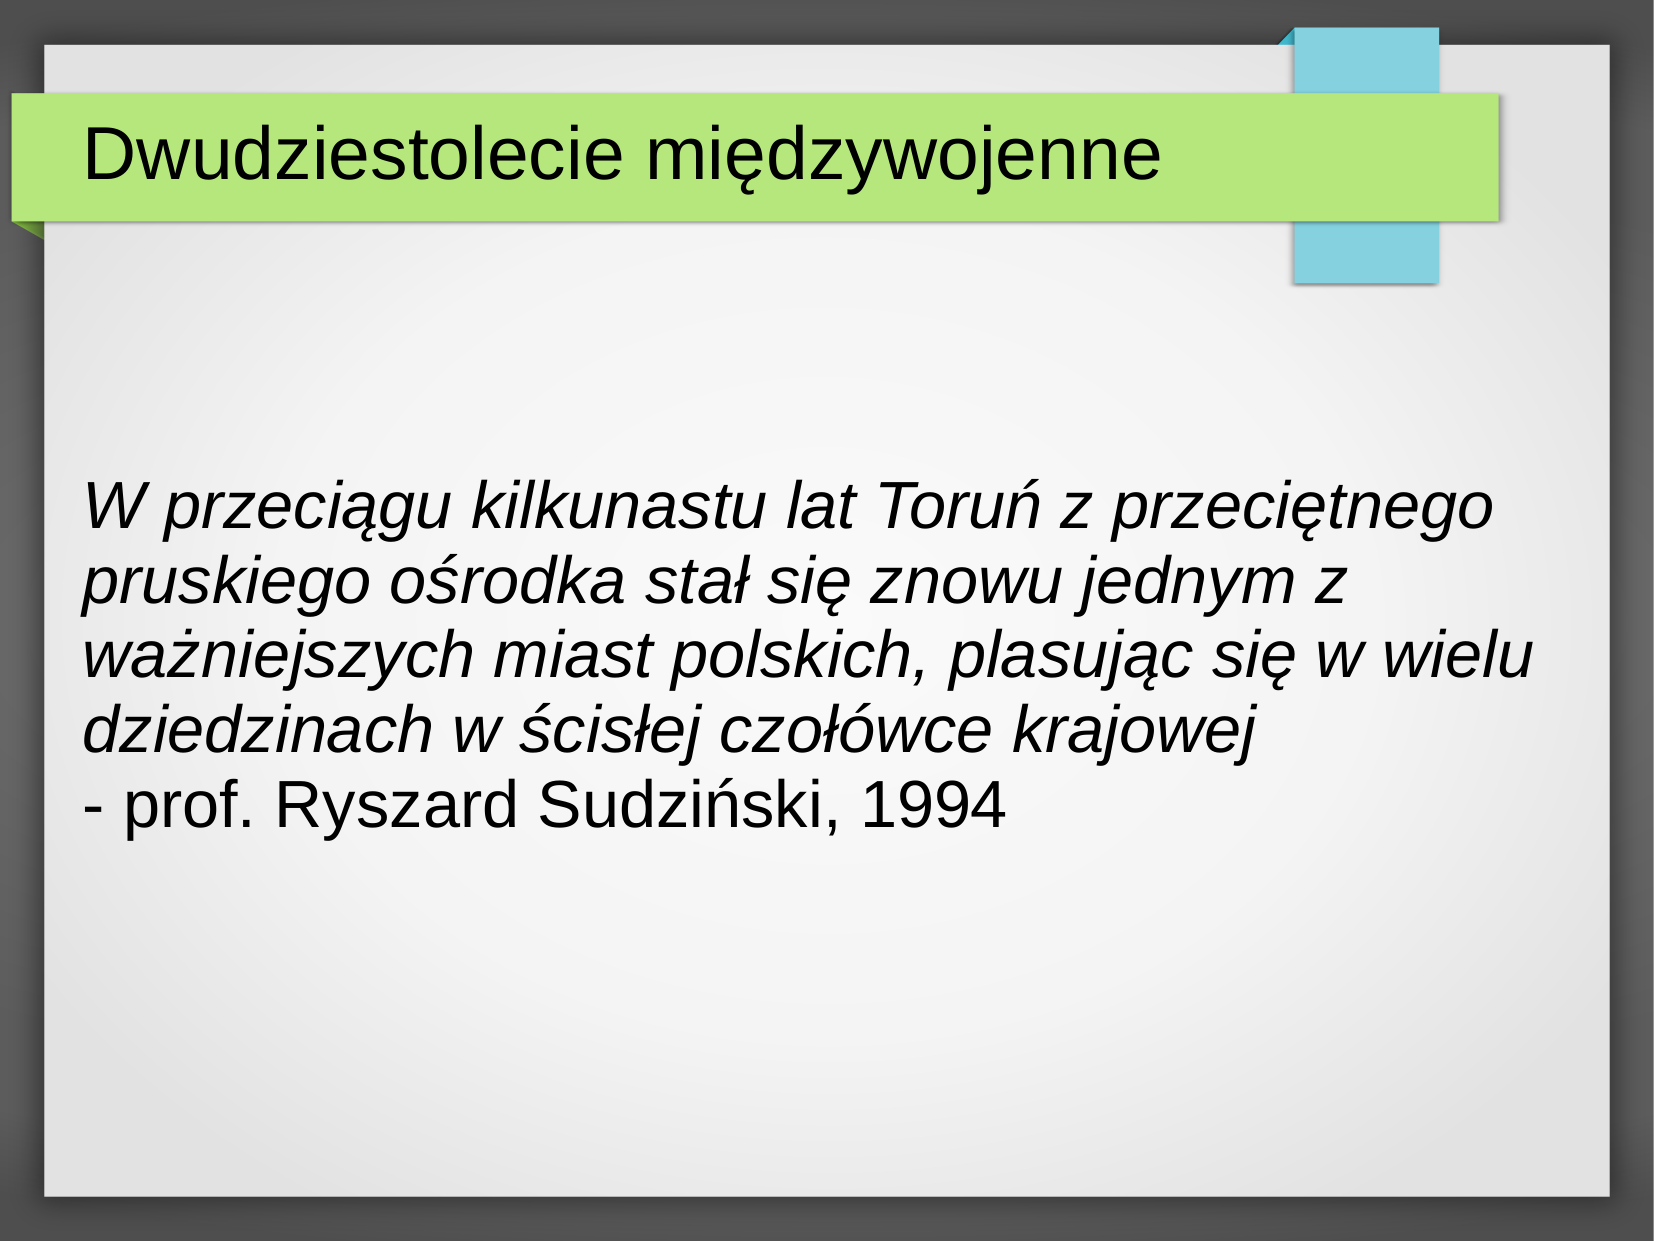

# Dwudziestolecie międzywojenne
W przeciągu kilkunastu lat Toruń z przeciętnego pruskiego ośrodka stał się znowu jednym z ważniejszych miast polskich, plasując się w wielu dziedzinach w ścisłej czołówce krajowej
- prof. Ryszard Sudziński, 1994